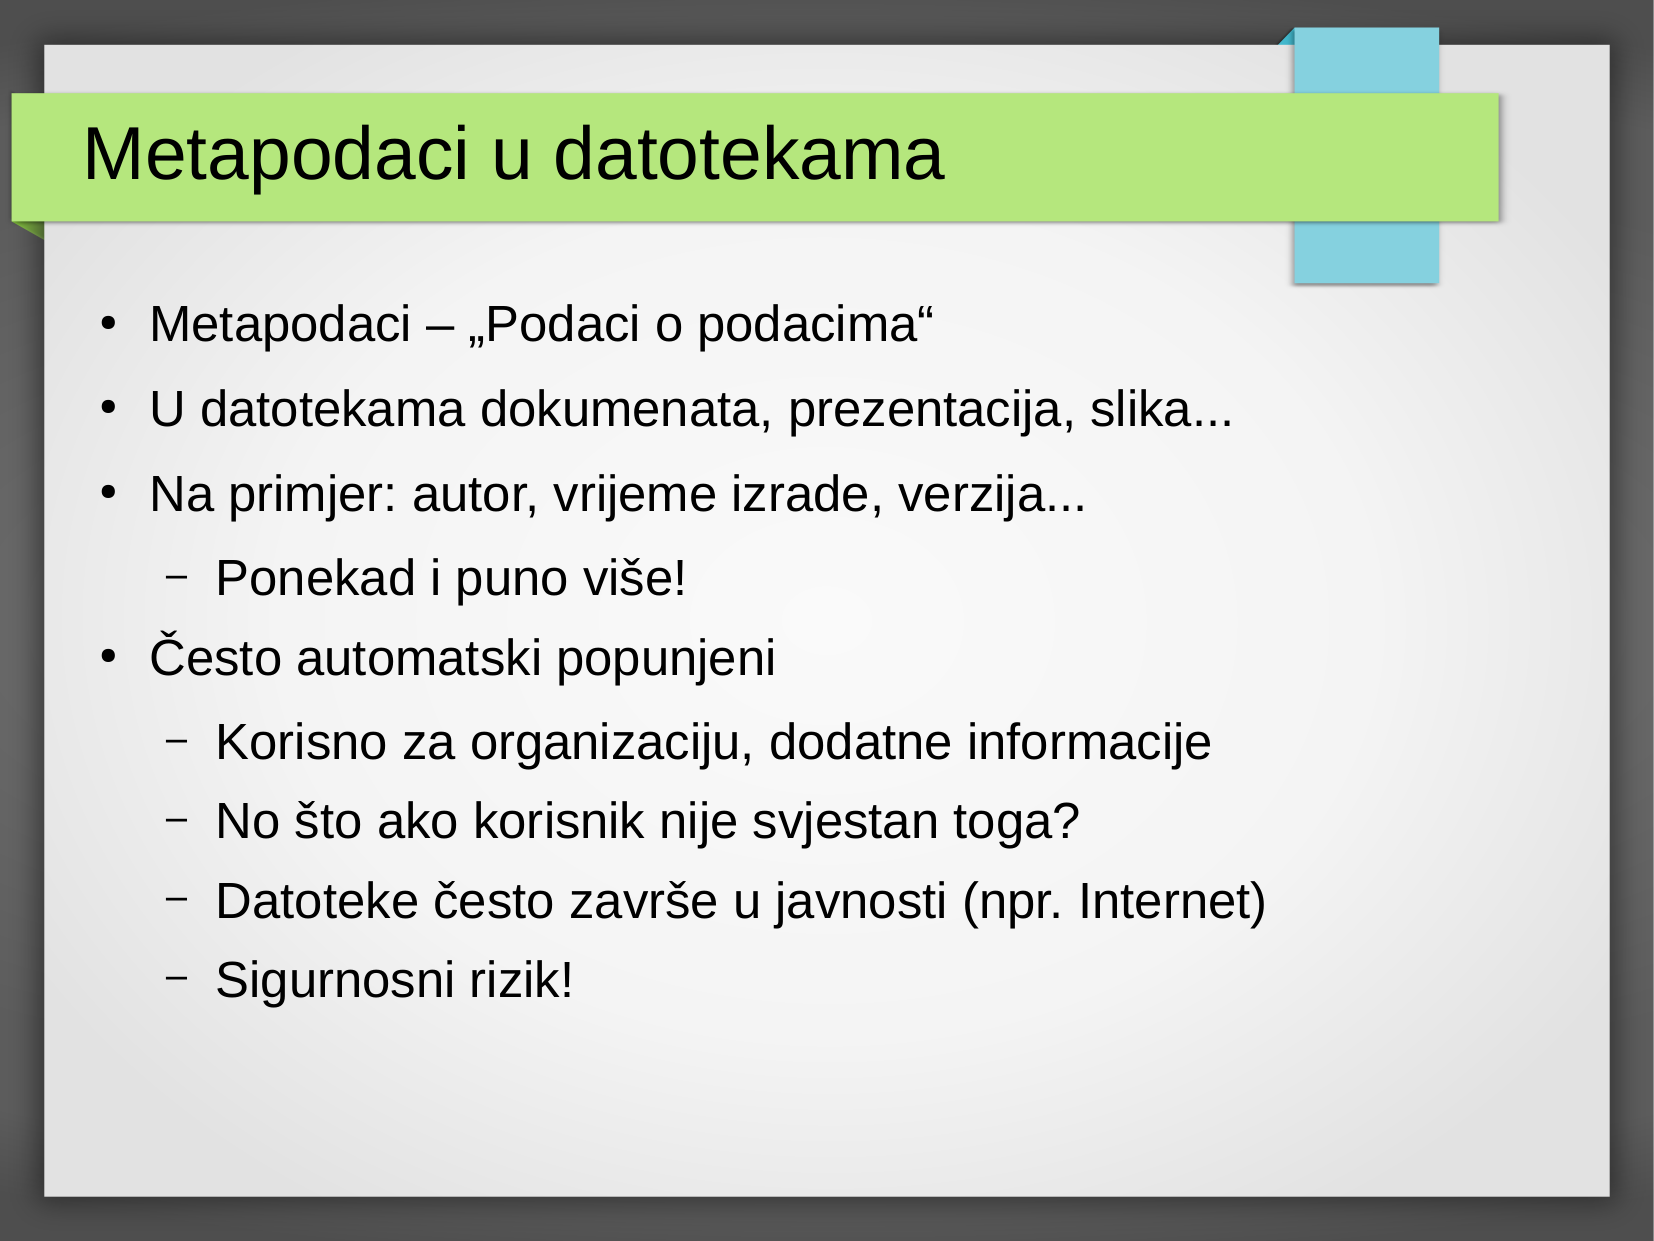

# Metapodaci u datotekama
Metapodaci – „Podaci o podacima“
U datotekama dokumenata, prezentacija, slika...
Na primjer: autor, vrijeme izrade, verzija...
Ponekad i puno više!
Često automatski popunjeni
Korisno za organizaciju, dodatne informacije
No što ako korisnik nije svjestan toga?
Datoteke često završe u javnosti (npr. Internet)
Sigurnosni rizik!